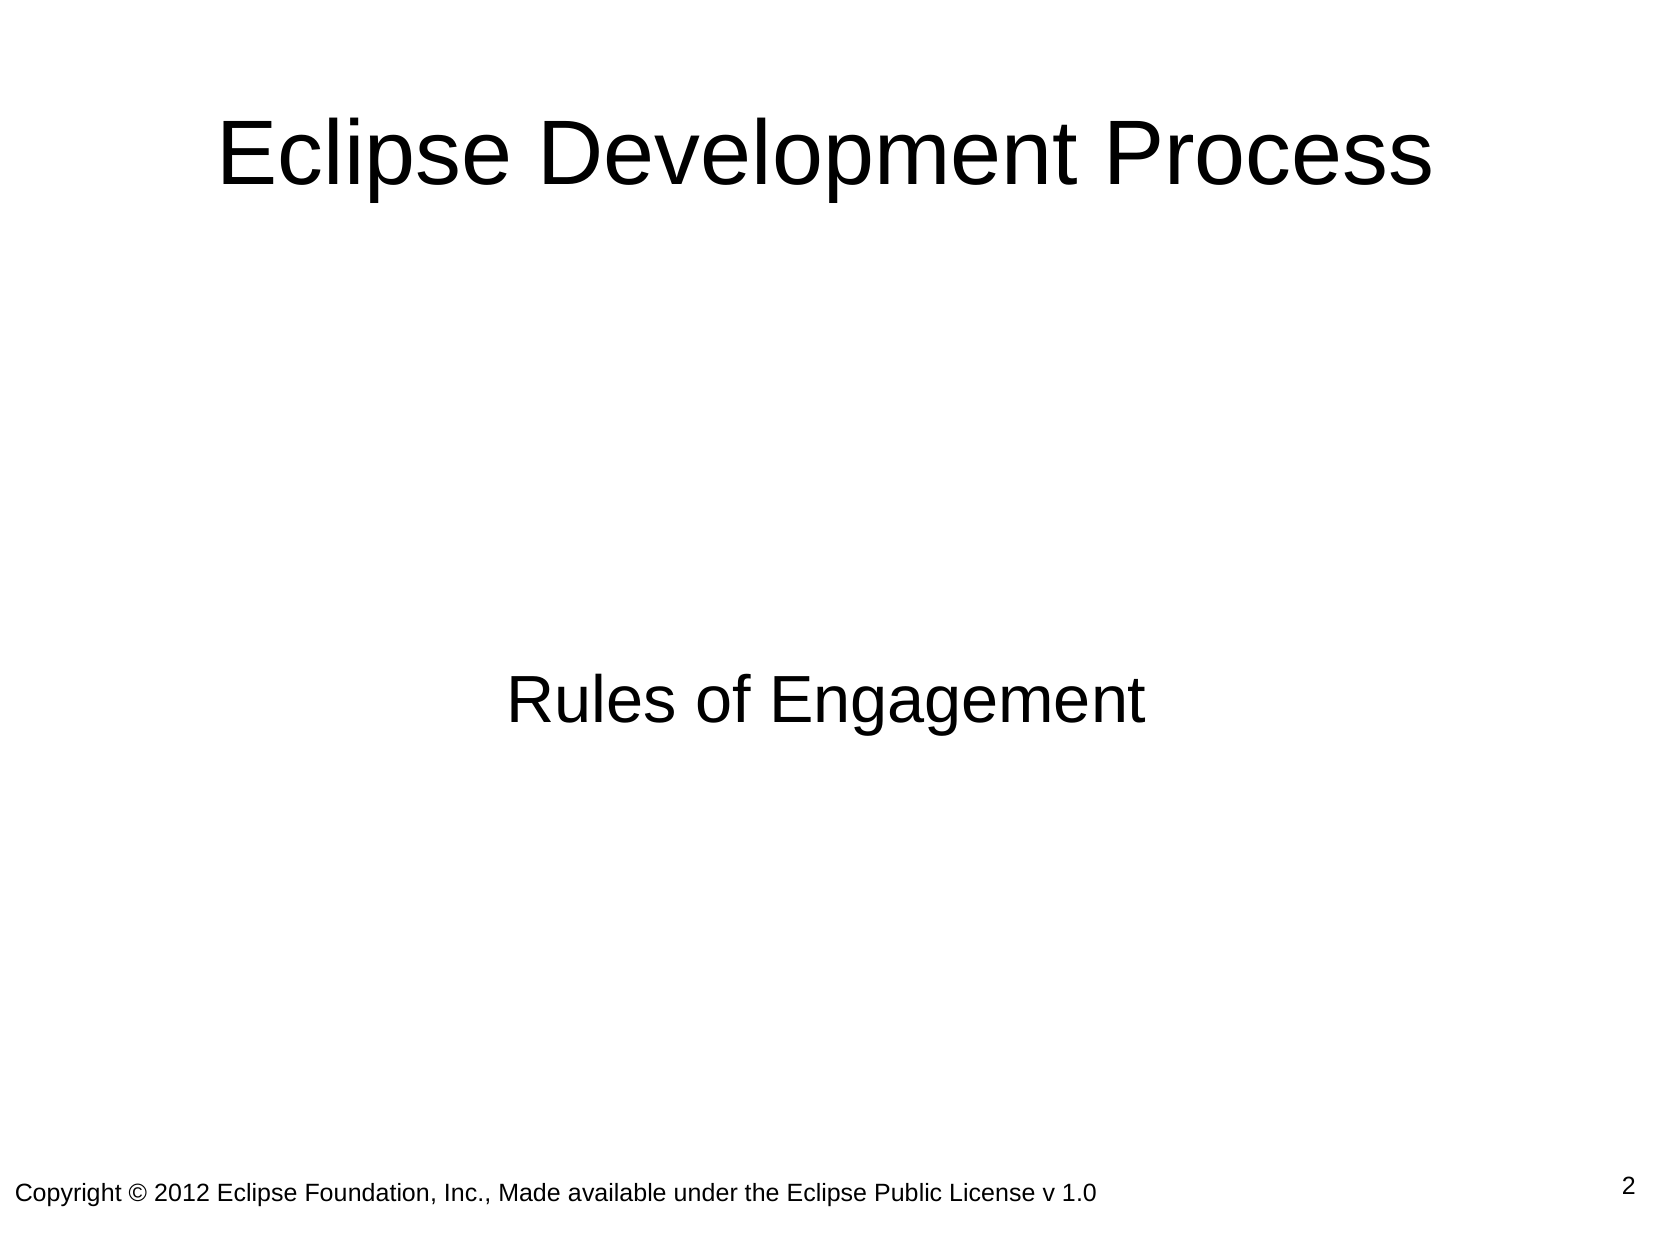

# Eclipse Development Process
Rules of Engagement
2